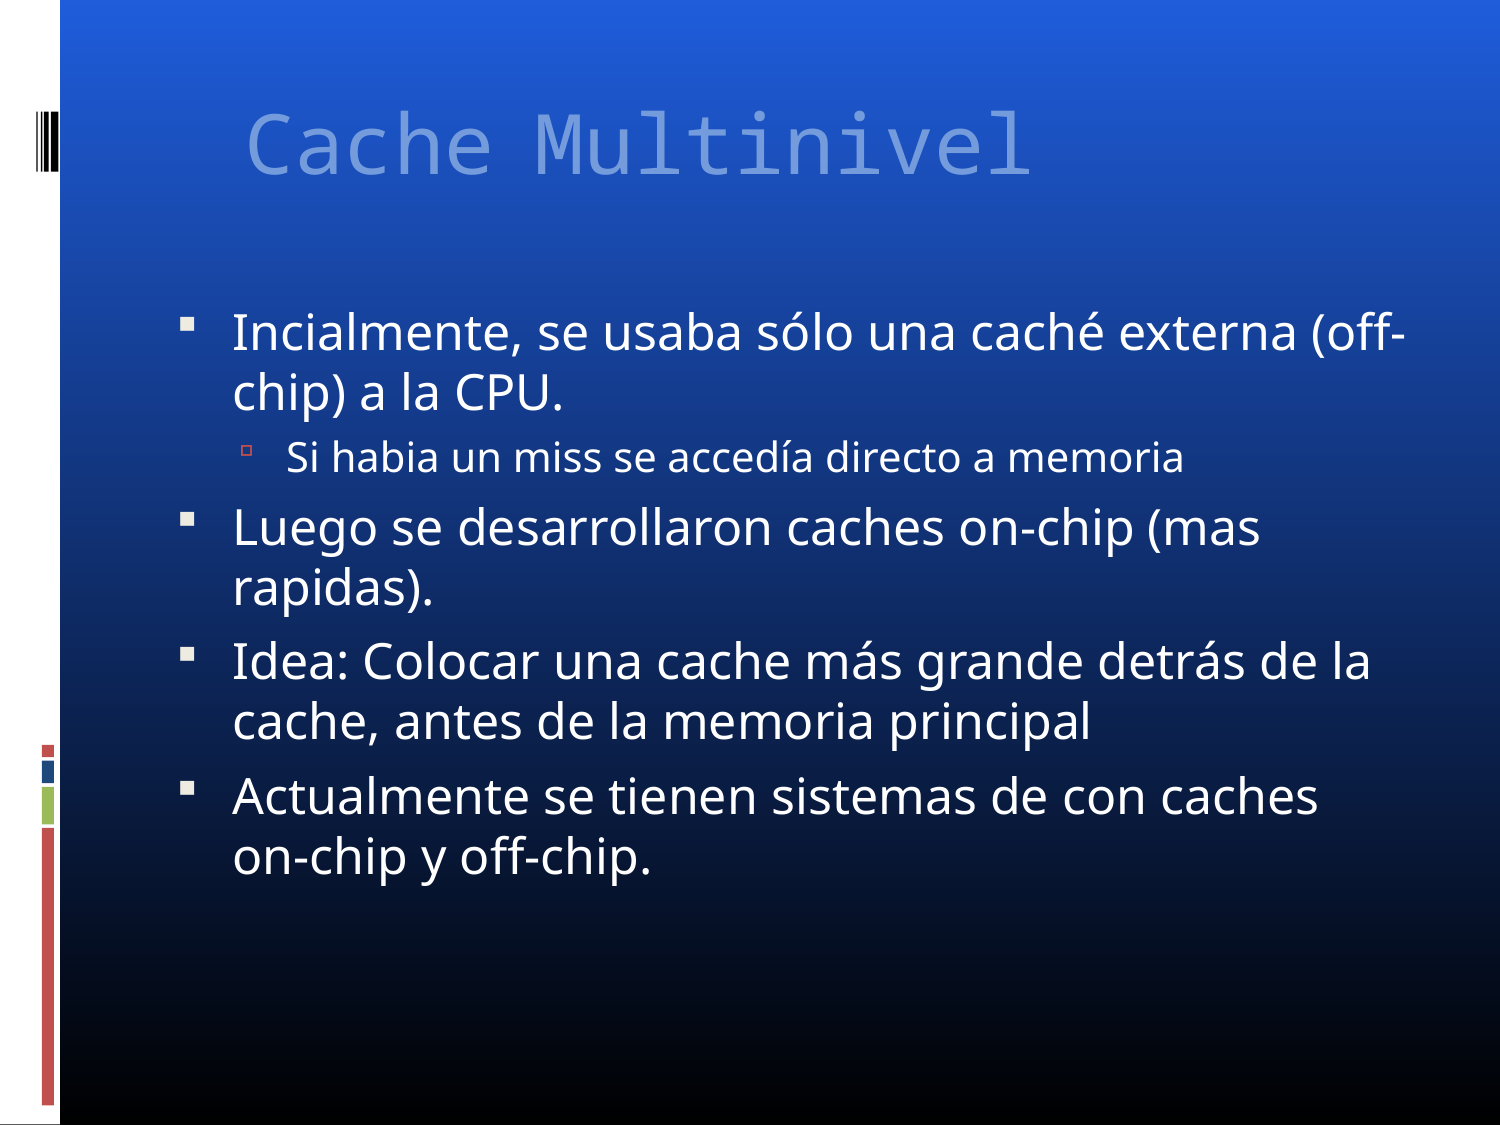

# Cache Multinivel
Incialmente, se usaba sólo una caché externa (off-chip) a la CPU.
Si habia un miss se accedía directo a memoria
Luego se desarrollaron caches on-chip (mas rapidas).
Idea: Colocar una cache más grande detrás de la cache, antes de la memoria principal
Actualmente se tienen sistemas de con caches on-chip y off-chip.